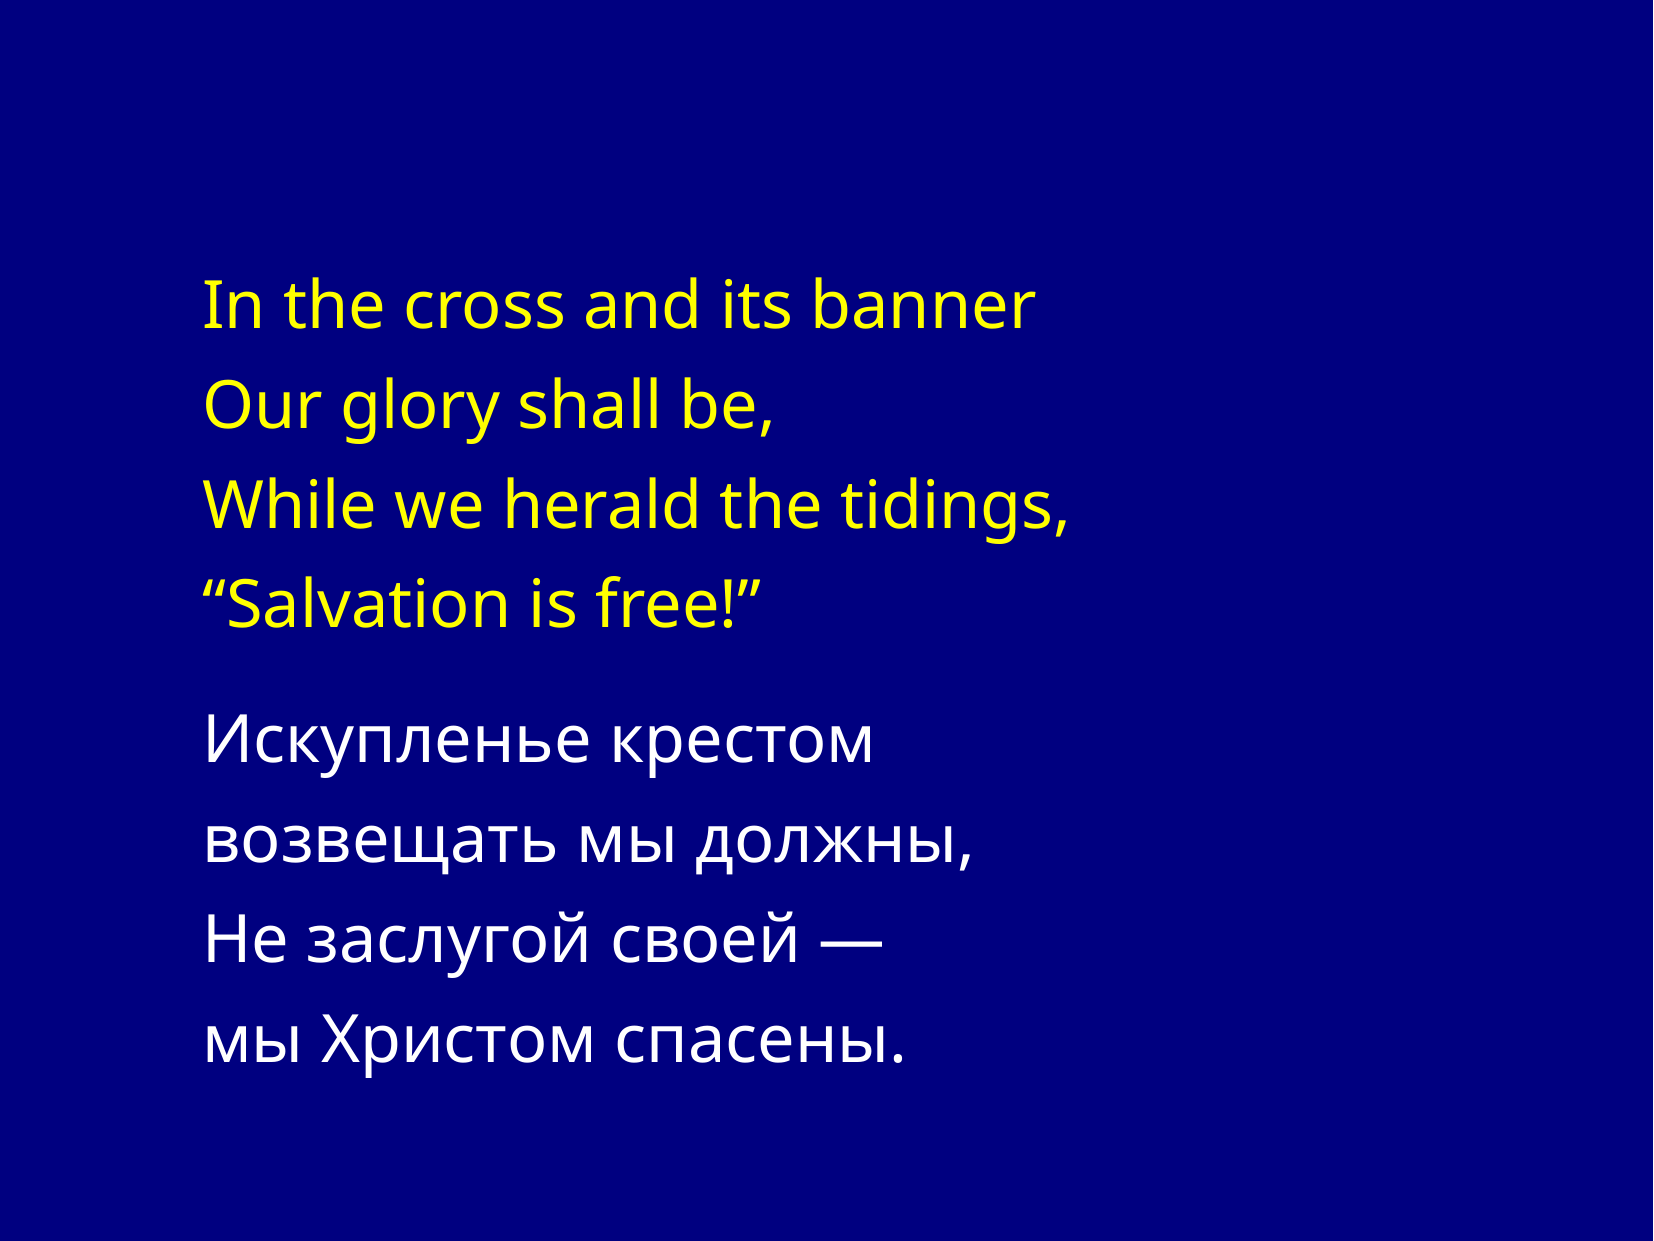

In the cross and its banner
	Our glory shall be,
	While we herald the tidings,
	“Salvation is free!”
	Искупленье крестом
	возвещать мы должны,
	Не заслугой своей —
	мы Христом спасены.